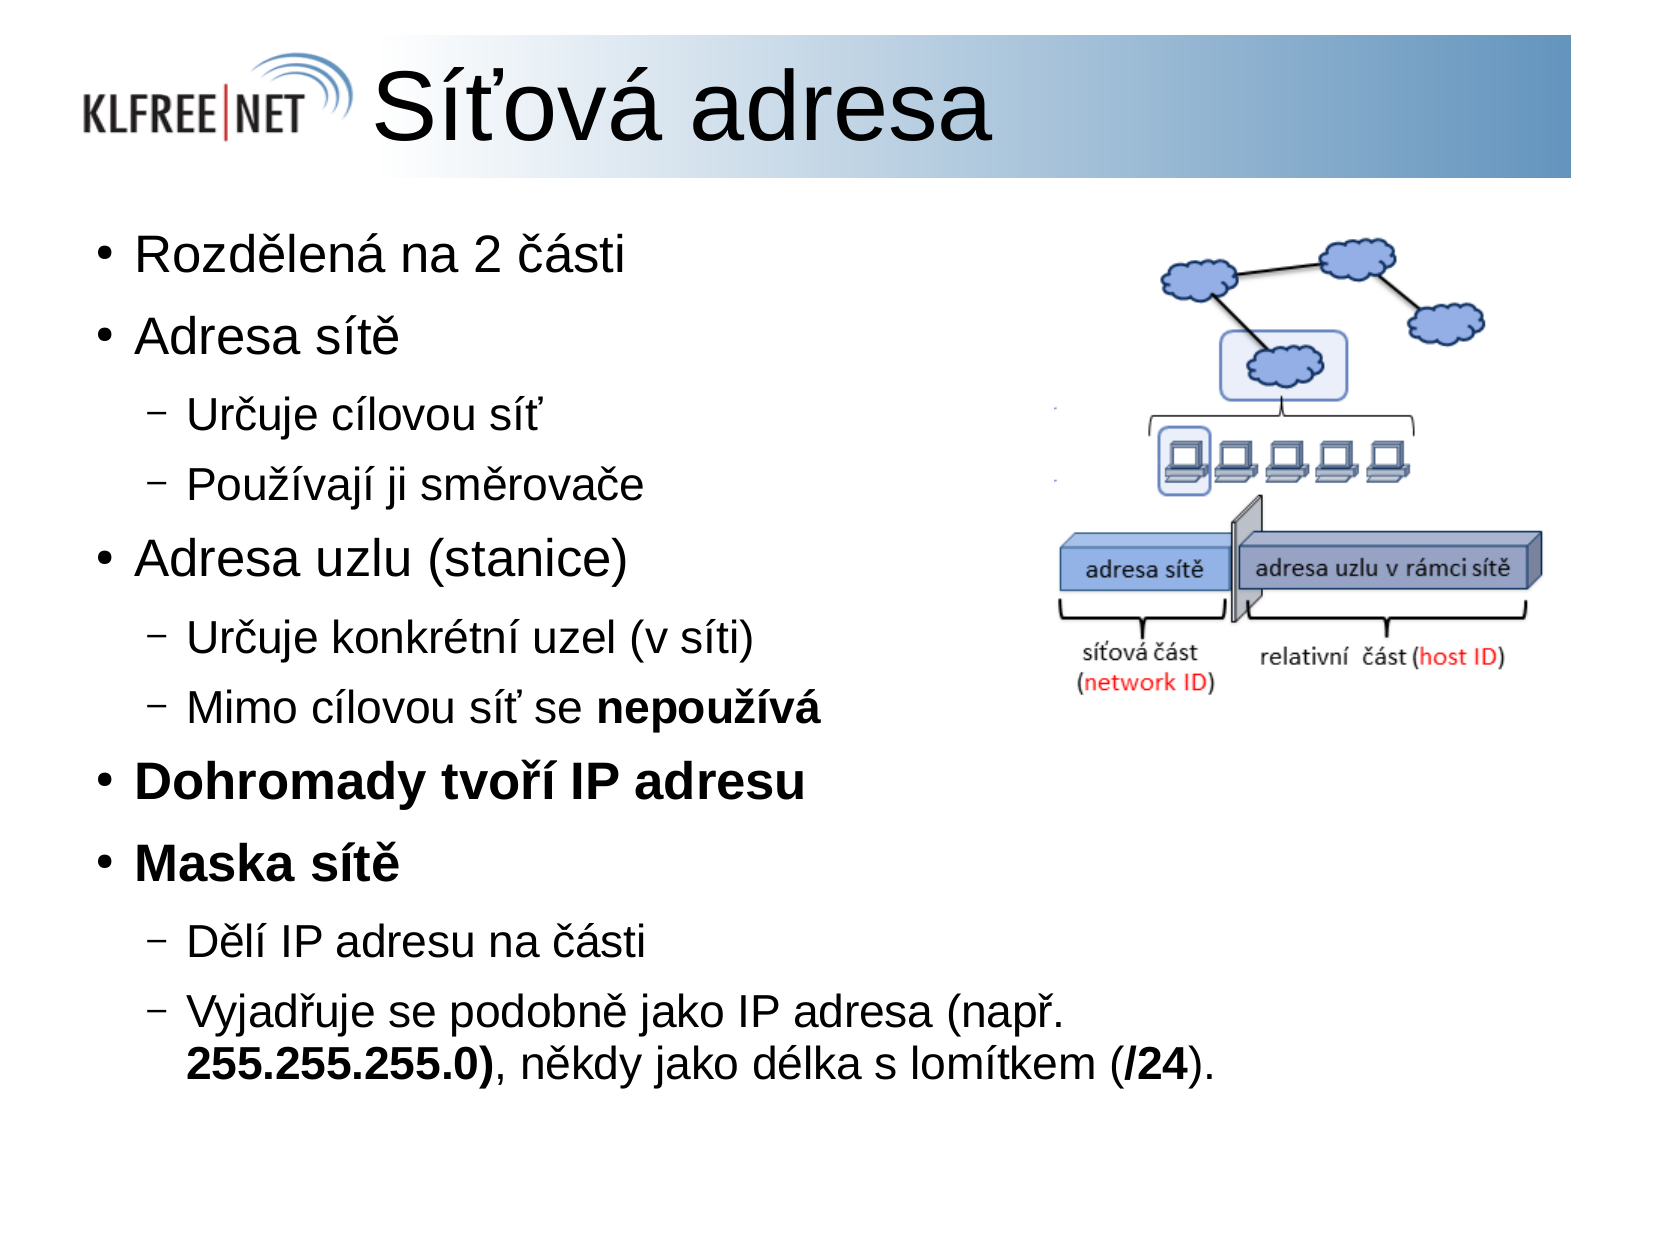

# Síťová adresa
Rozdělená na 2 části
Adresa sítě
Určuje cílovou síť
Používají ji směrovače
Adresa uzlu (stanice)
Určuje konkrétní uzel (v síti)
Mimo cílovou síť se nepoužívá
Dohromady tvoří IP adresu
Maska sítě
Dělí IP adresu na části
Vyjadřuje se podobně jako IP adresa (např. 255.255.255.0), někdy jako délka s lomítkem (/24).